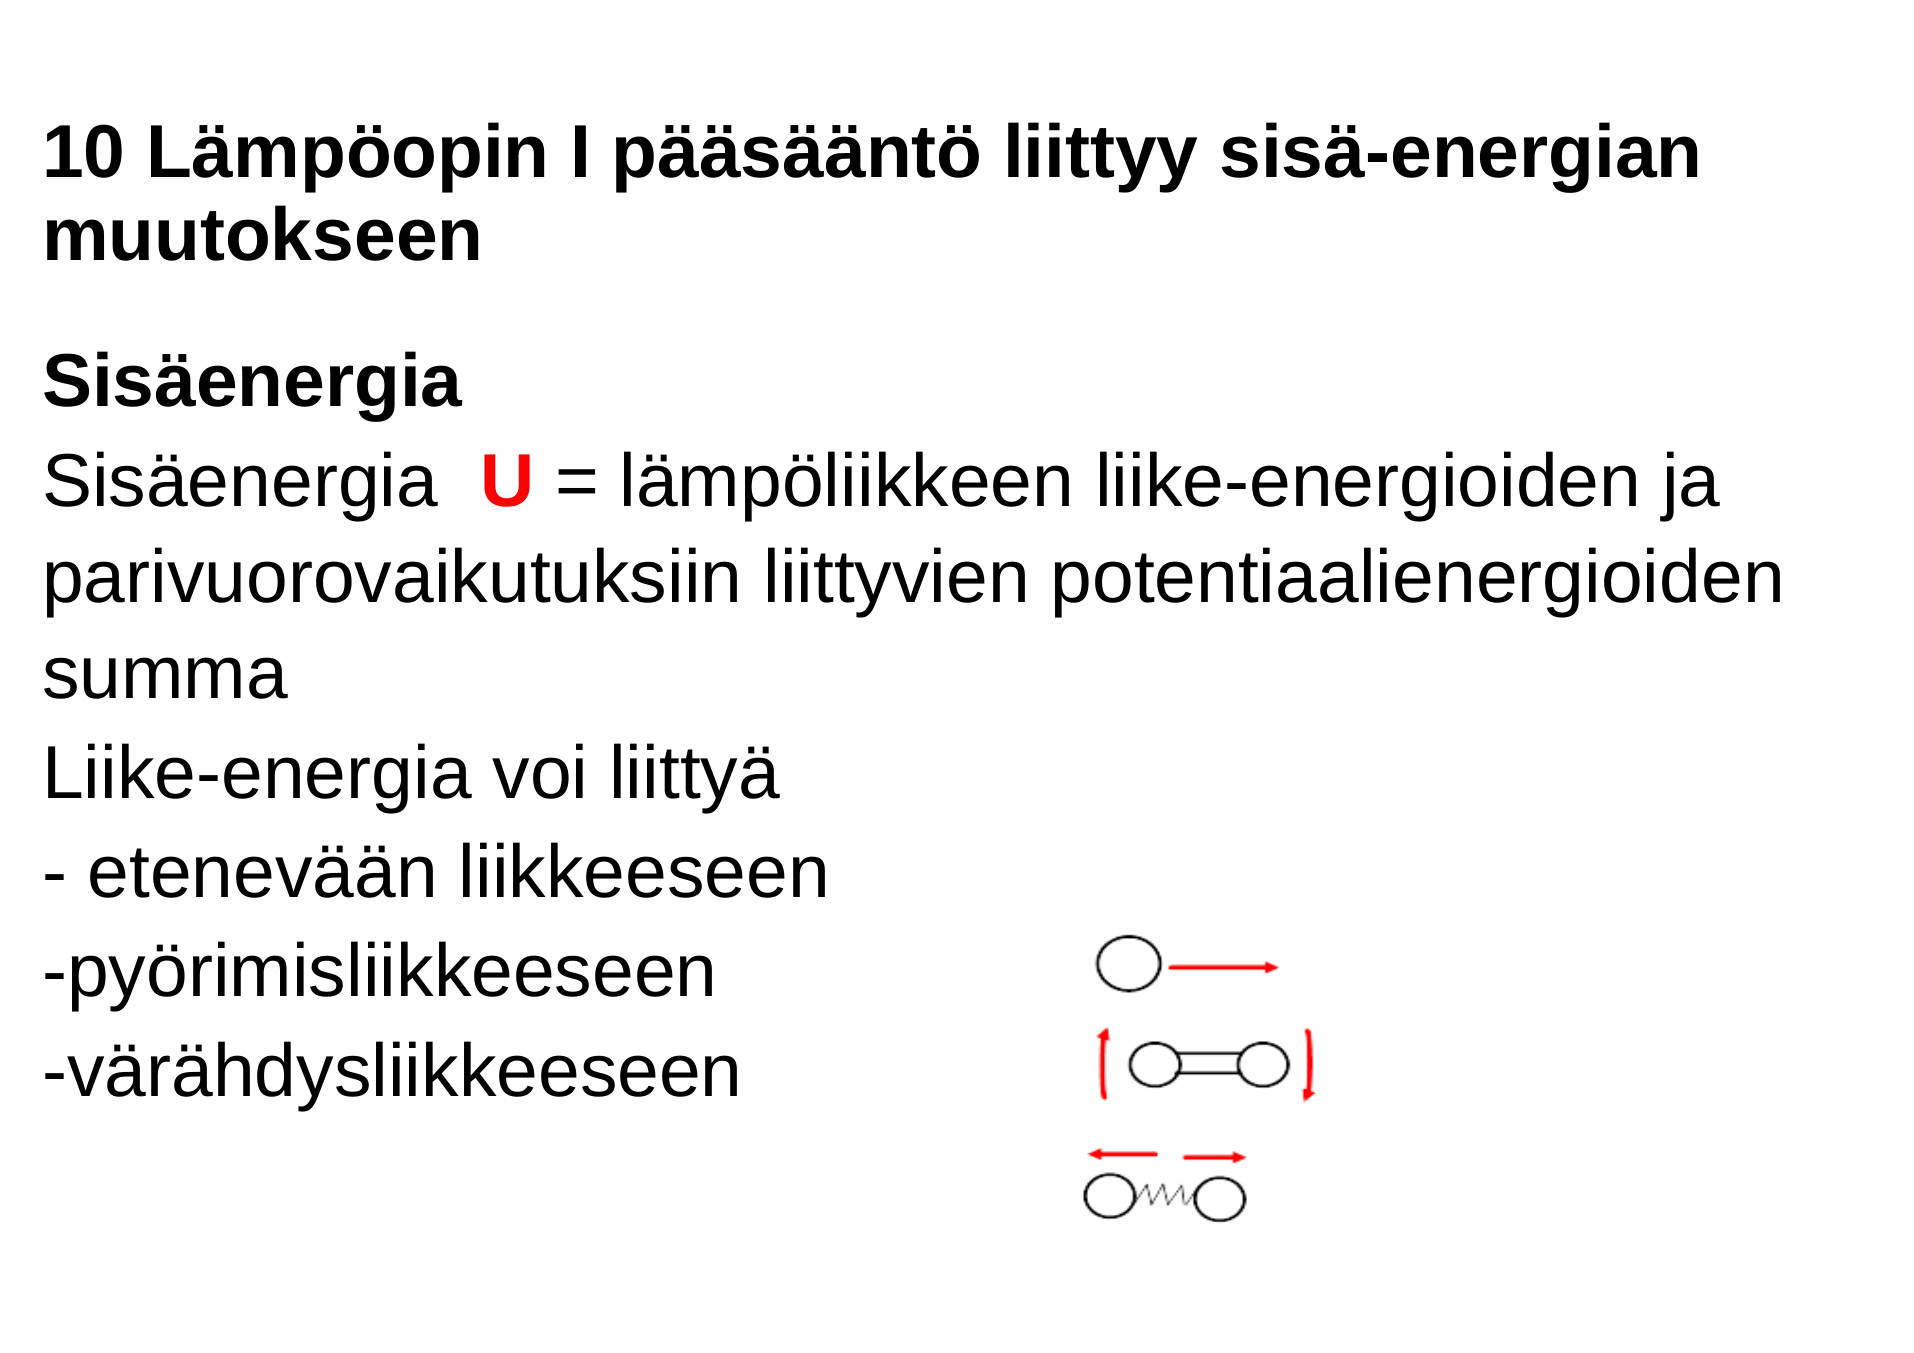

10 Lämpöopin I pääsääntö liittyy sisä-energian muutokseen
Sisäenergia
Sisäenergia U = lämpöliikkeen liike-energioiden ja parivuorovaikutuksiin liittyvien potentiaalienergioiden summa
Liike-energia voi liittyä
- etenevään liikkeeseen
-pyörimisliikkeeseen
-värähdysliikkeeseen